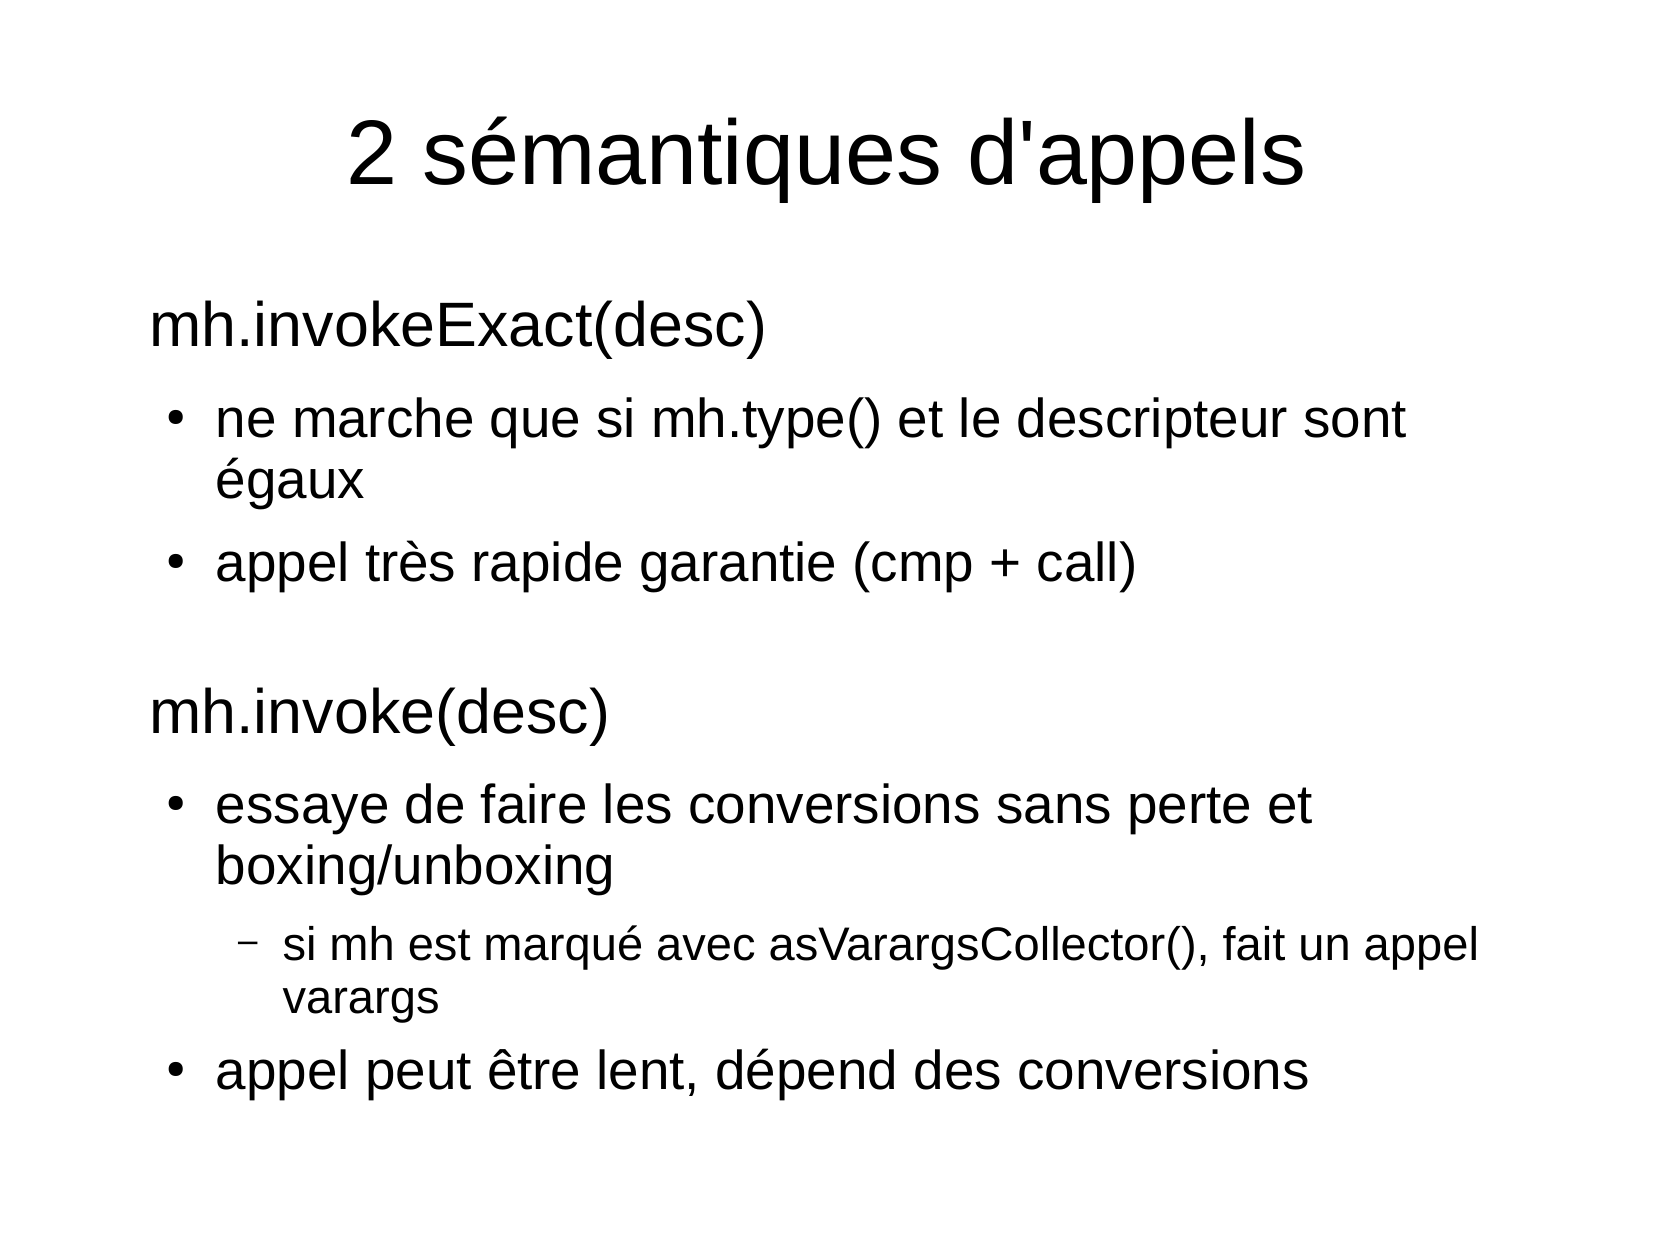

# 2 sémantiques d'appels
mh.invokeExact(desc)
ne marche que si mh.type() et le descripteur sont égaux
appel très rapide garantie (cmp + call)
mh.invoke(desc)
essaye de faire les conversions sans perte et boxing/unboxing
si mh est marqué avec asVarargsCollector(), fait un appel varargs
appel peut être lent, dépend des conversions